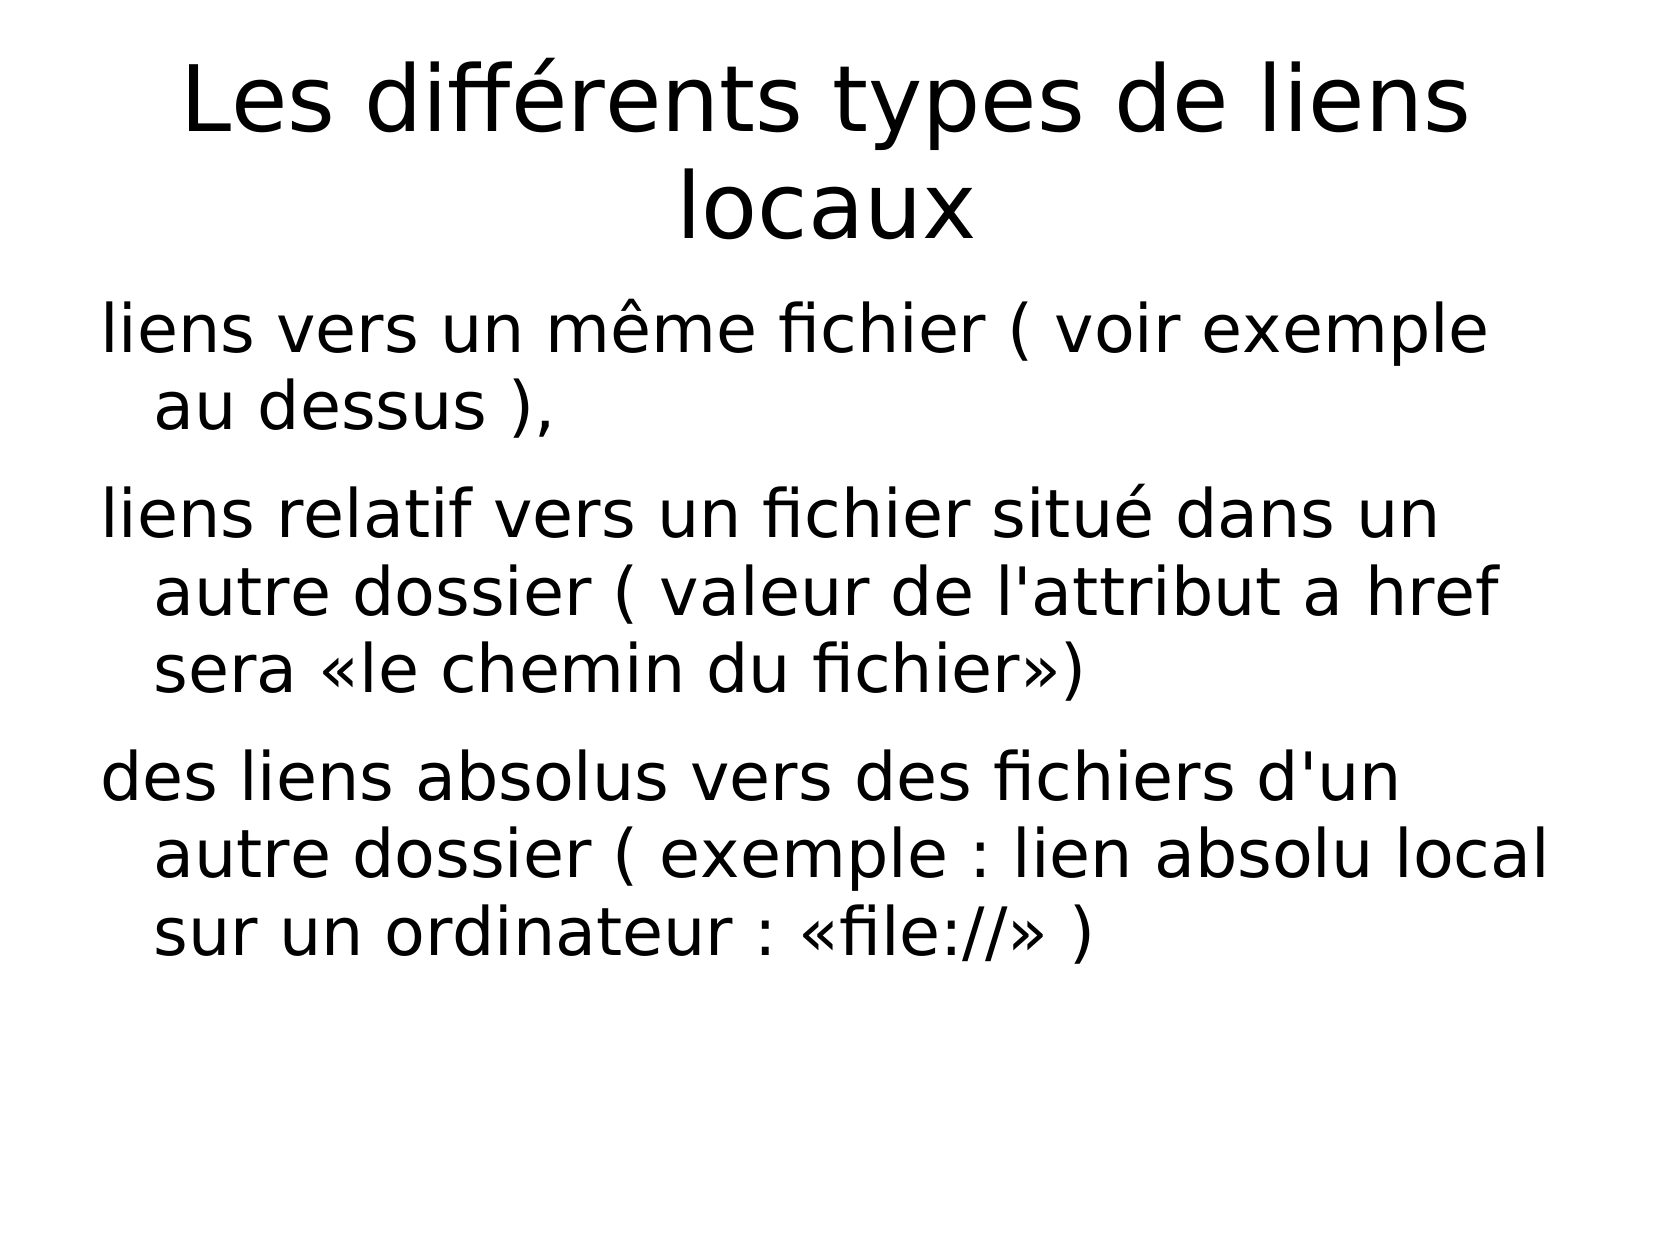

# Les différents types de liens locaux
liens vers un même fichier ( voir exemple au dessus ),
liens relatif vers un fichier situé dans un autre dossier ( valeur de l'attribut a href sera «le chemin du fichier»)
des liens absolus vers des fichiers d'un autre dossier ( exemple : lien absolu local sur un ordinateur : «file://» )